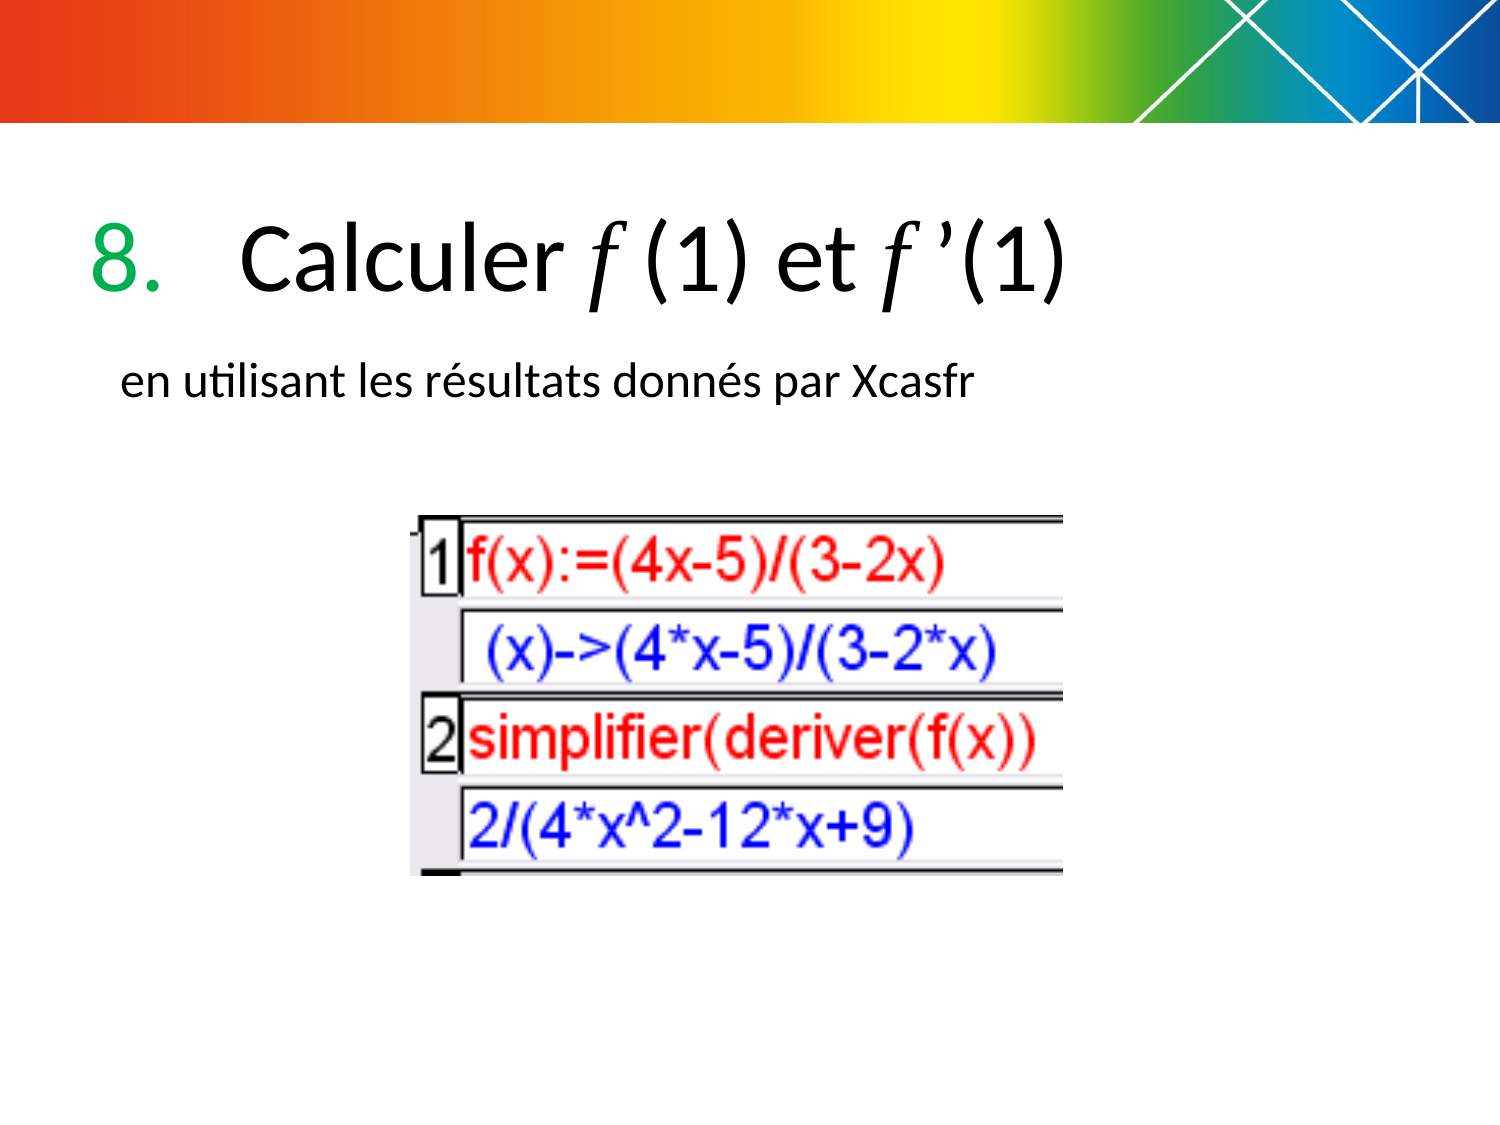

Calculer f (1) et f ’(1)
en utilisant les résultats donnés par Xcasfr